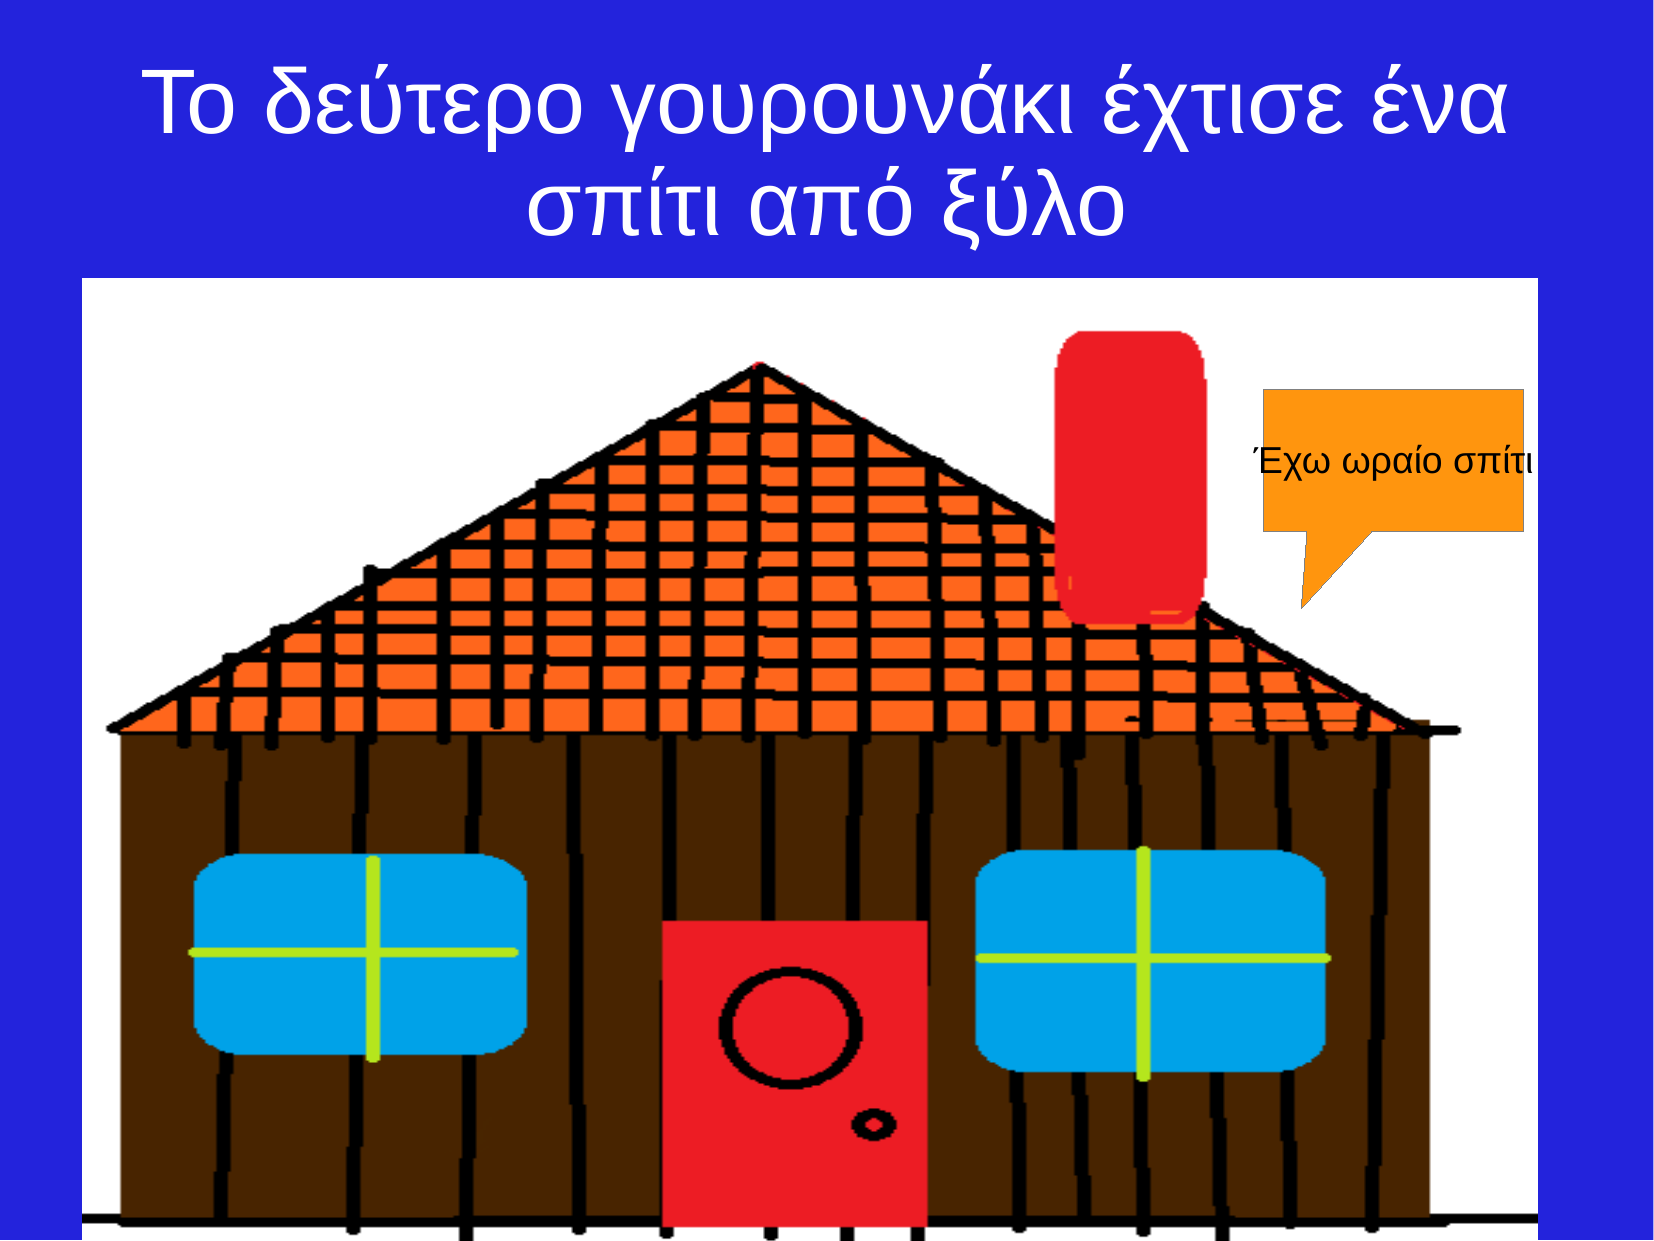

# Το δεύτερο γουρουνάκι έχτισε ένα σπίτι από ξύλο
Έχω ωραίο σπίτι